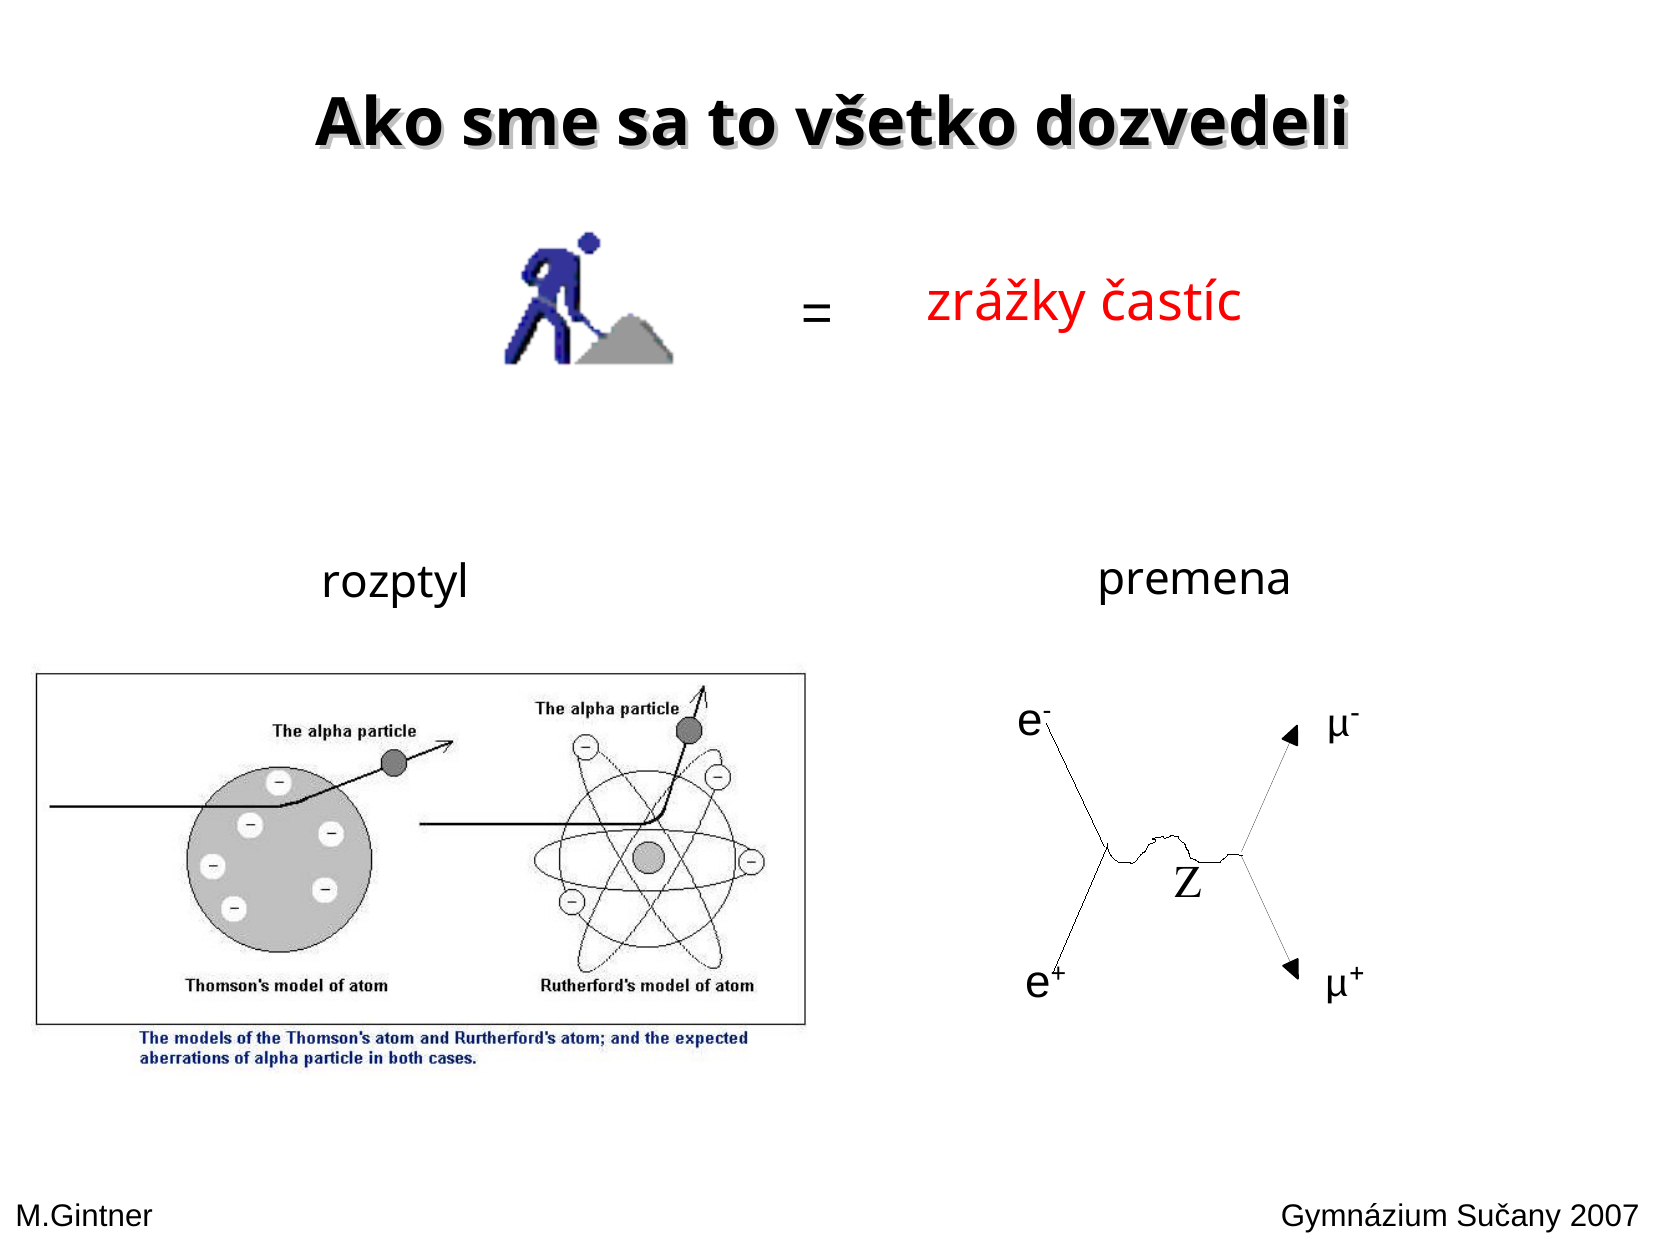

Ako sme sa to všetko dozvedeli
zrážky častíc
=
premena
rozptyl
e-
-
Z
e+
+
M.Gintner
Gymnázium Sučany 2007